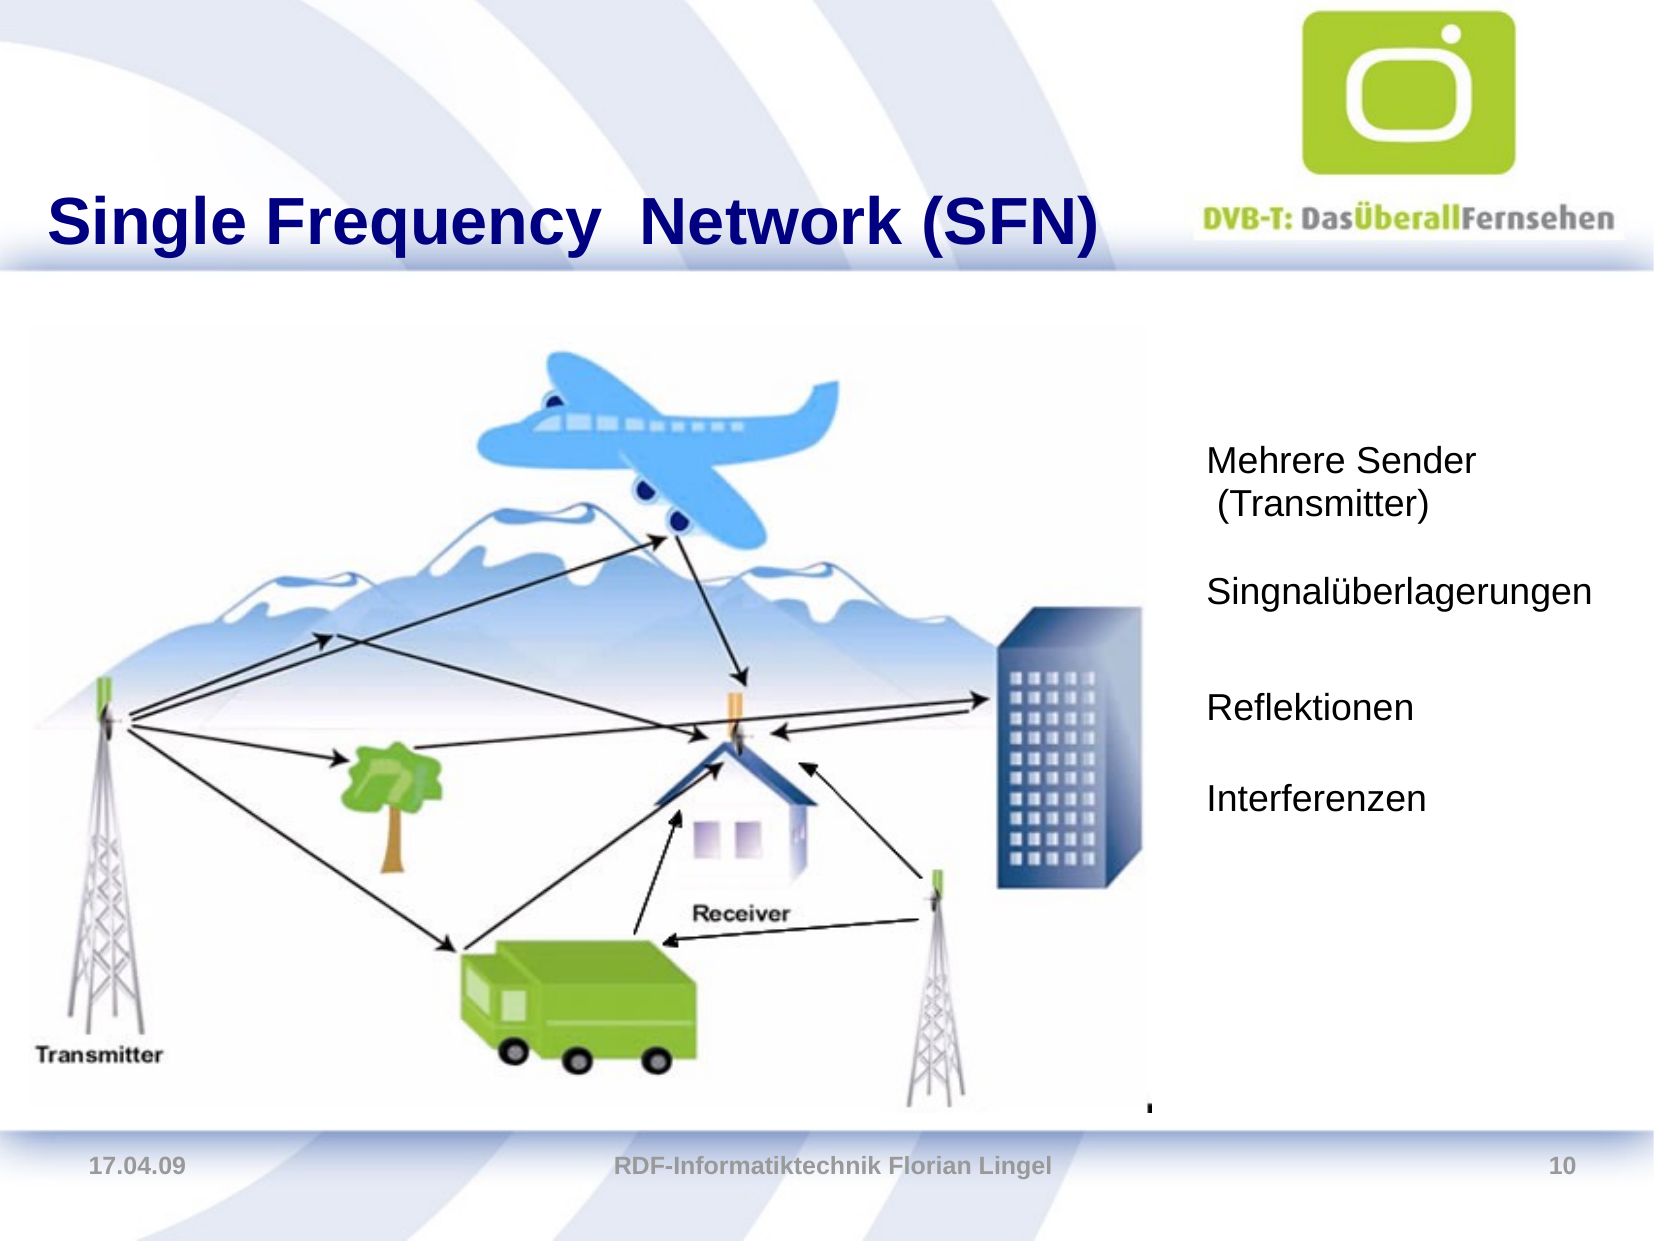

# Single Frequency Network (SFN)
 Mehrere Sender
 (Transmitter)
 Singnalüberlagerungen
 Reflektionen
 Interferenzen
17.04.09
RDF-Informatiktechnik Florian Lingel
10